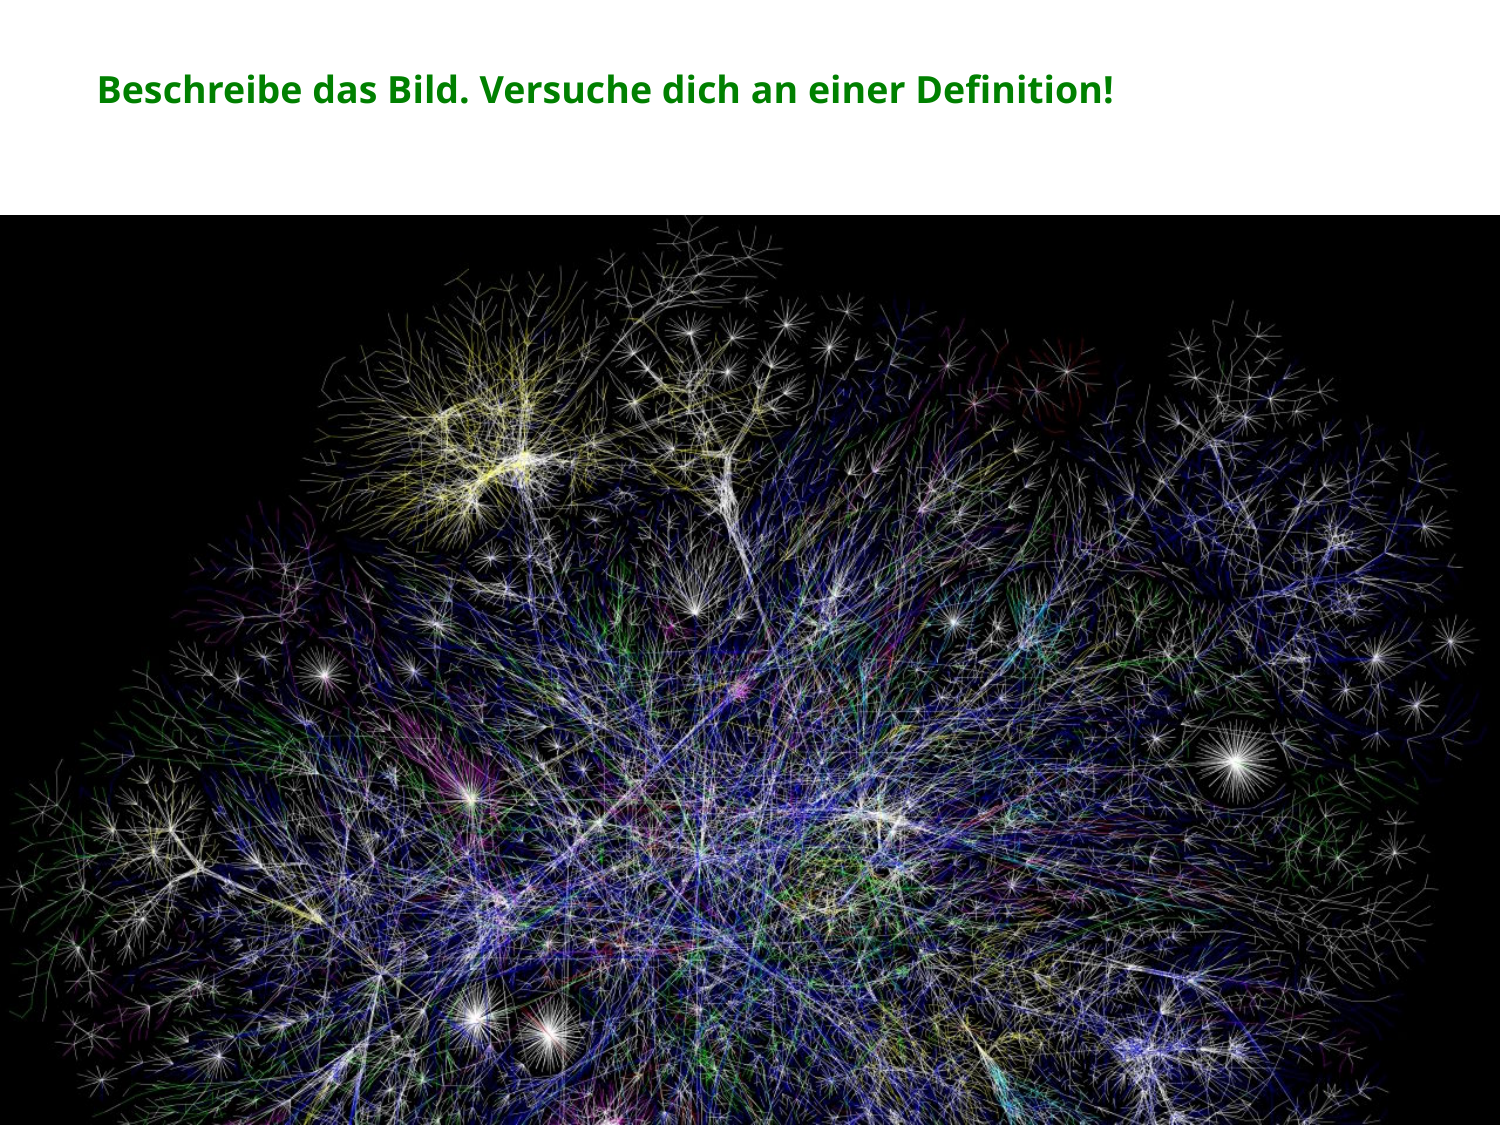

Beschreibe das Bild. Versuche dich an einer Definition!